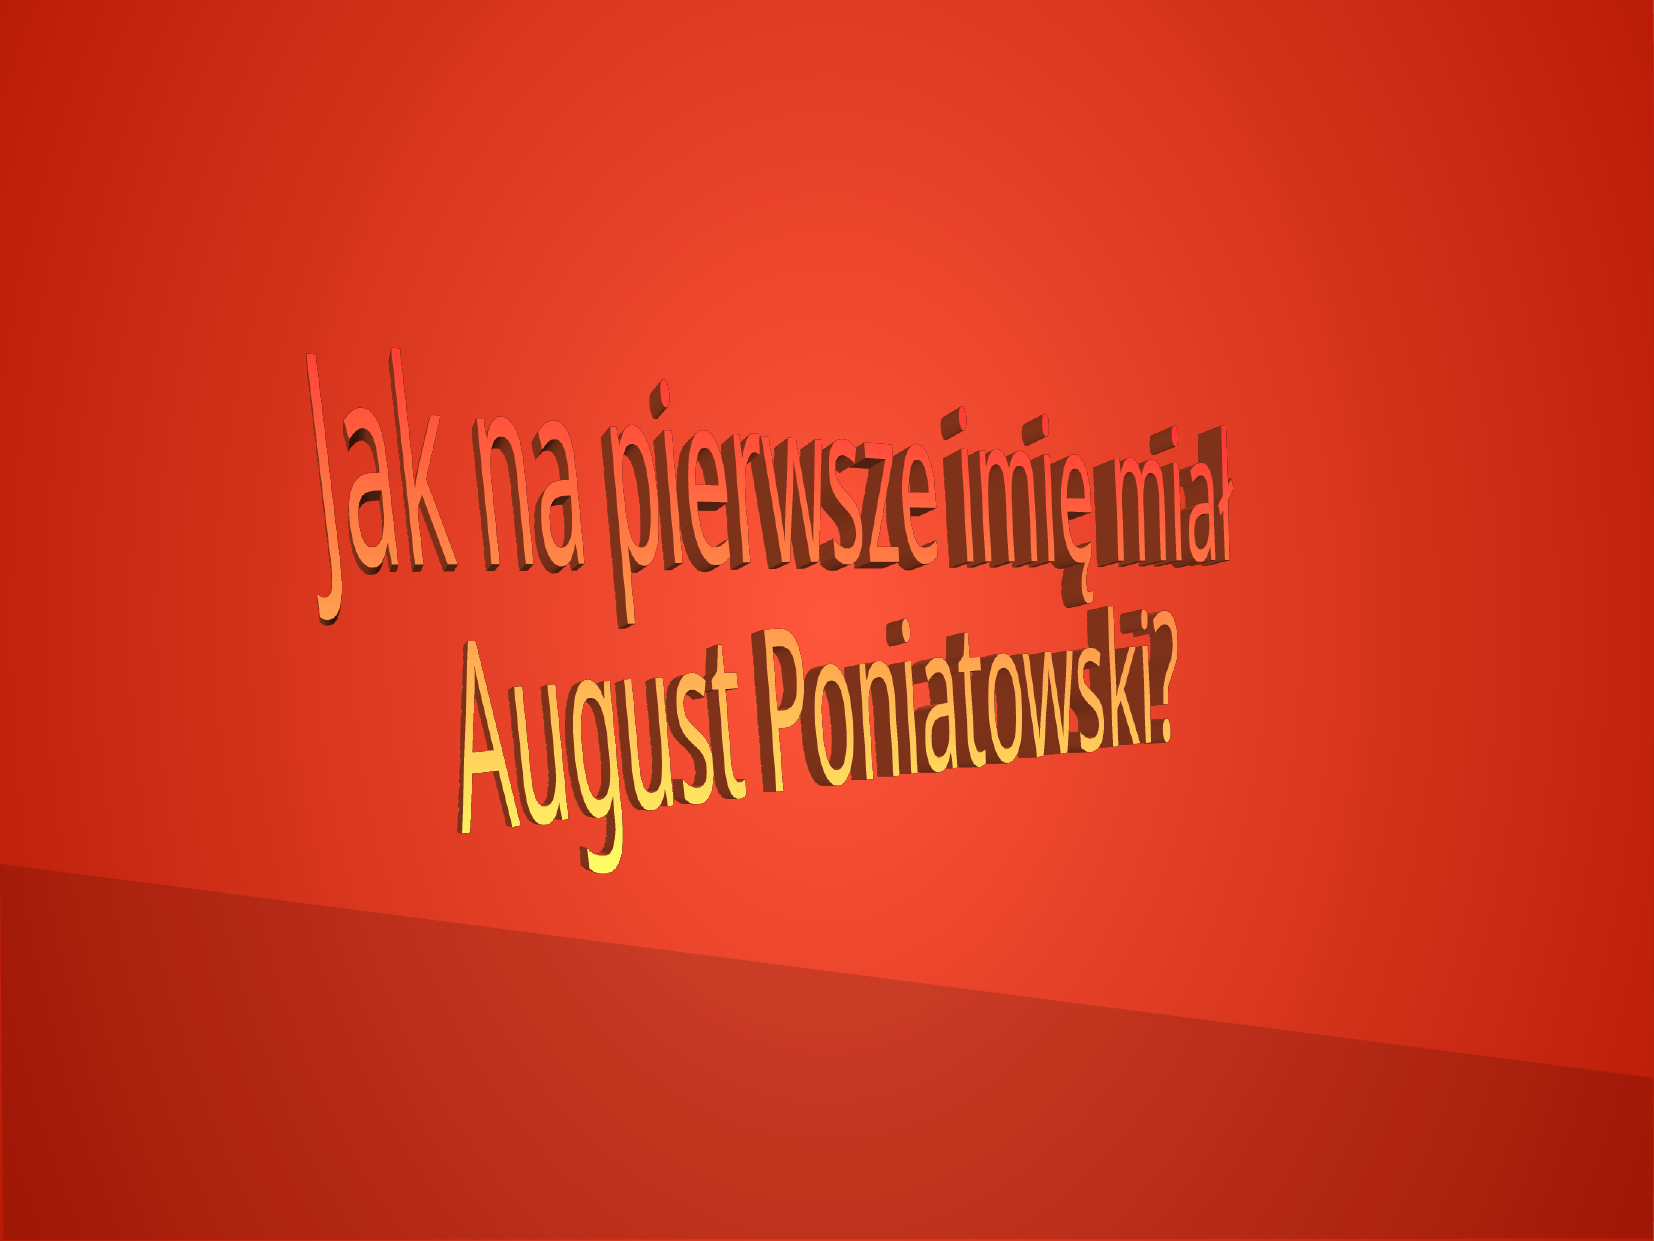

Jak na pierwsze imię miał
August Poniatowski?